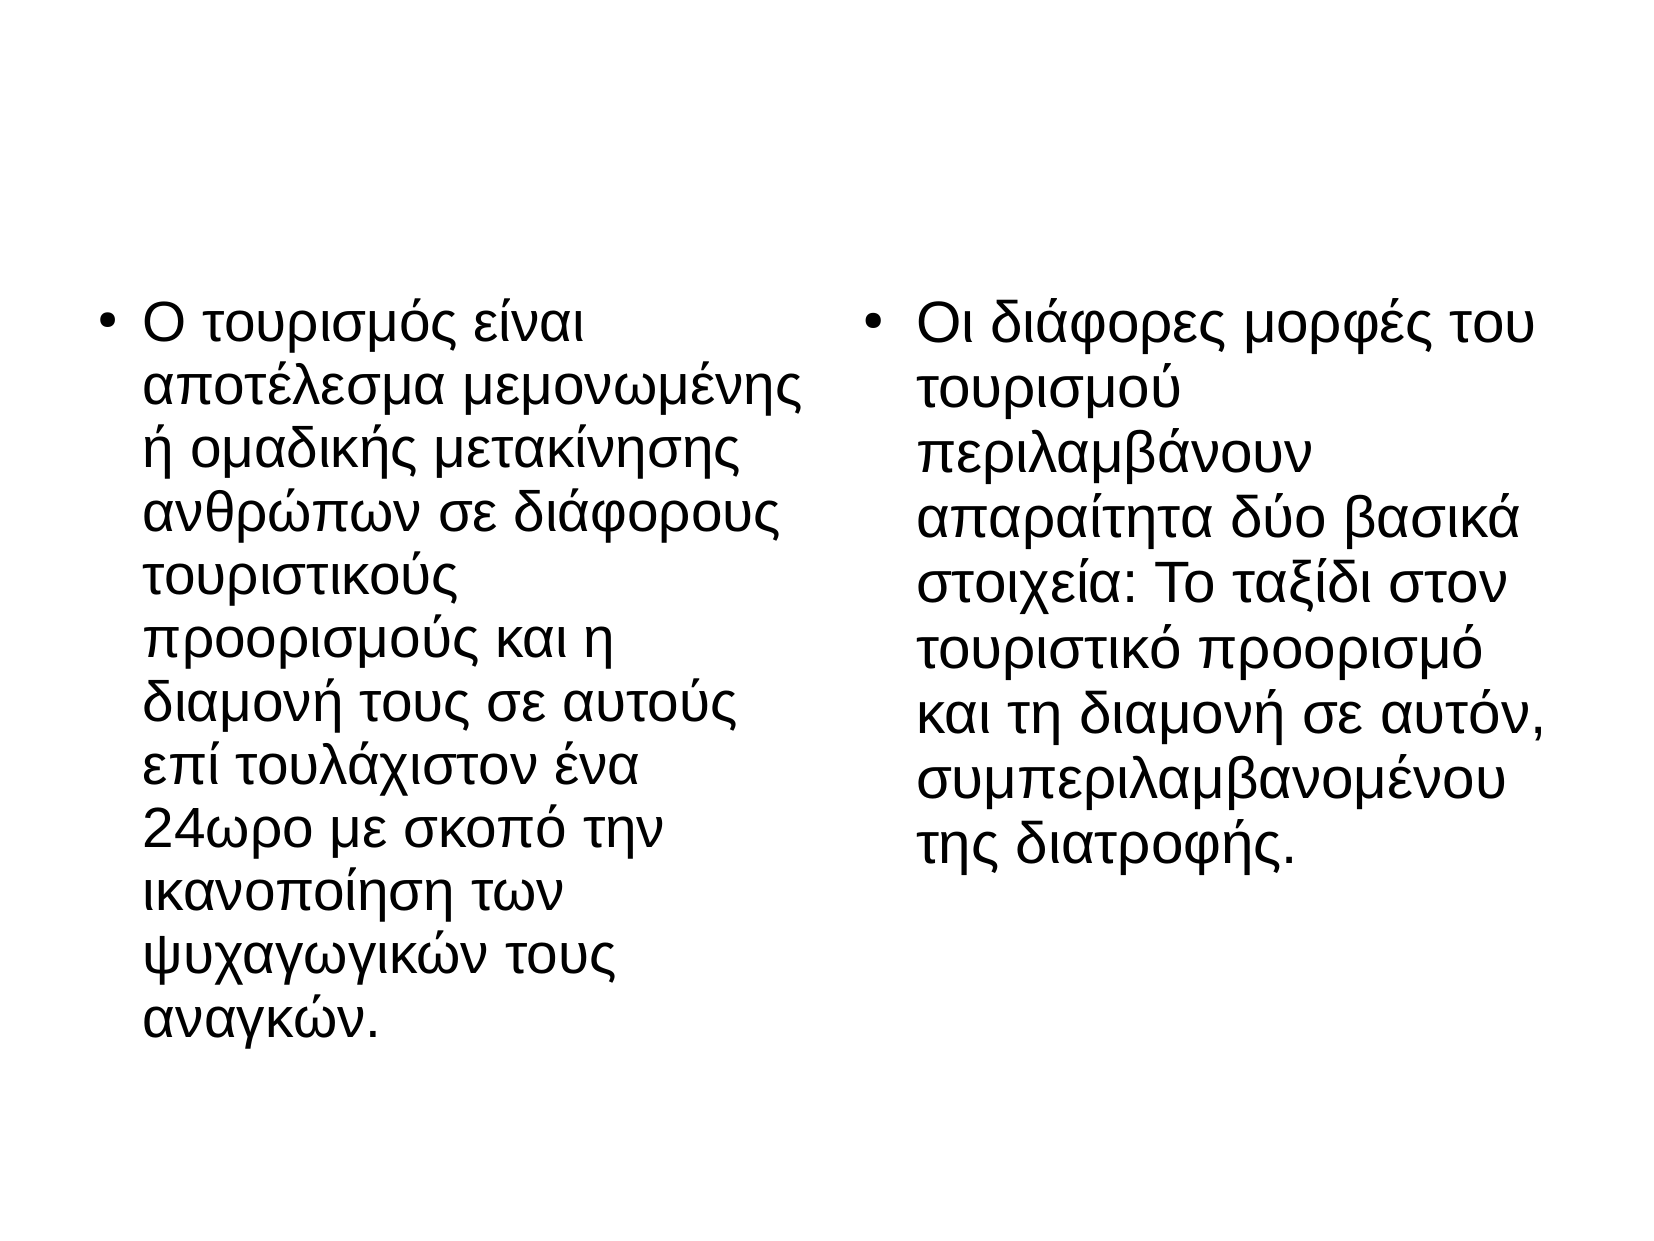

#
Ο τουρισμός είναι αποτέλεσμα μεμονωμένης ή ομαδικής μετακίνησης ανθρώπων σε διάφορους τουριστικούς προορισμούς και η διαμονή τους σε αυτούς επί τουλάχιστον ένα 24ωρο με σκοπό την ικανοποίηση των ψυχαγωγικών τους αναγκών.
Οι διάφορες μορφές του τουρισμού περιλαμβάνουν απαραίτητα δύο βασικά στοιχεία: Το ταξίδι στον τουριστικό προορισμό και τη διαμονή σε αυτόν, συμπεριλαμβανομένου της διατροφής.